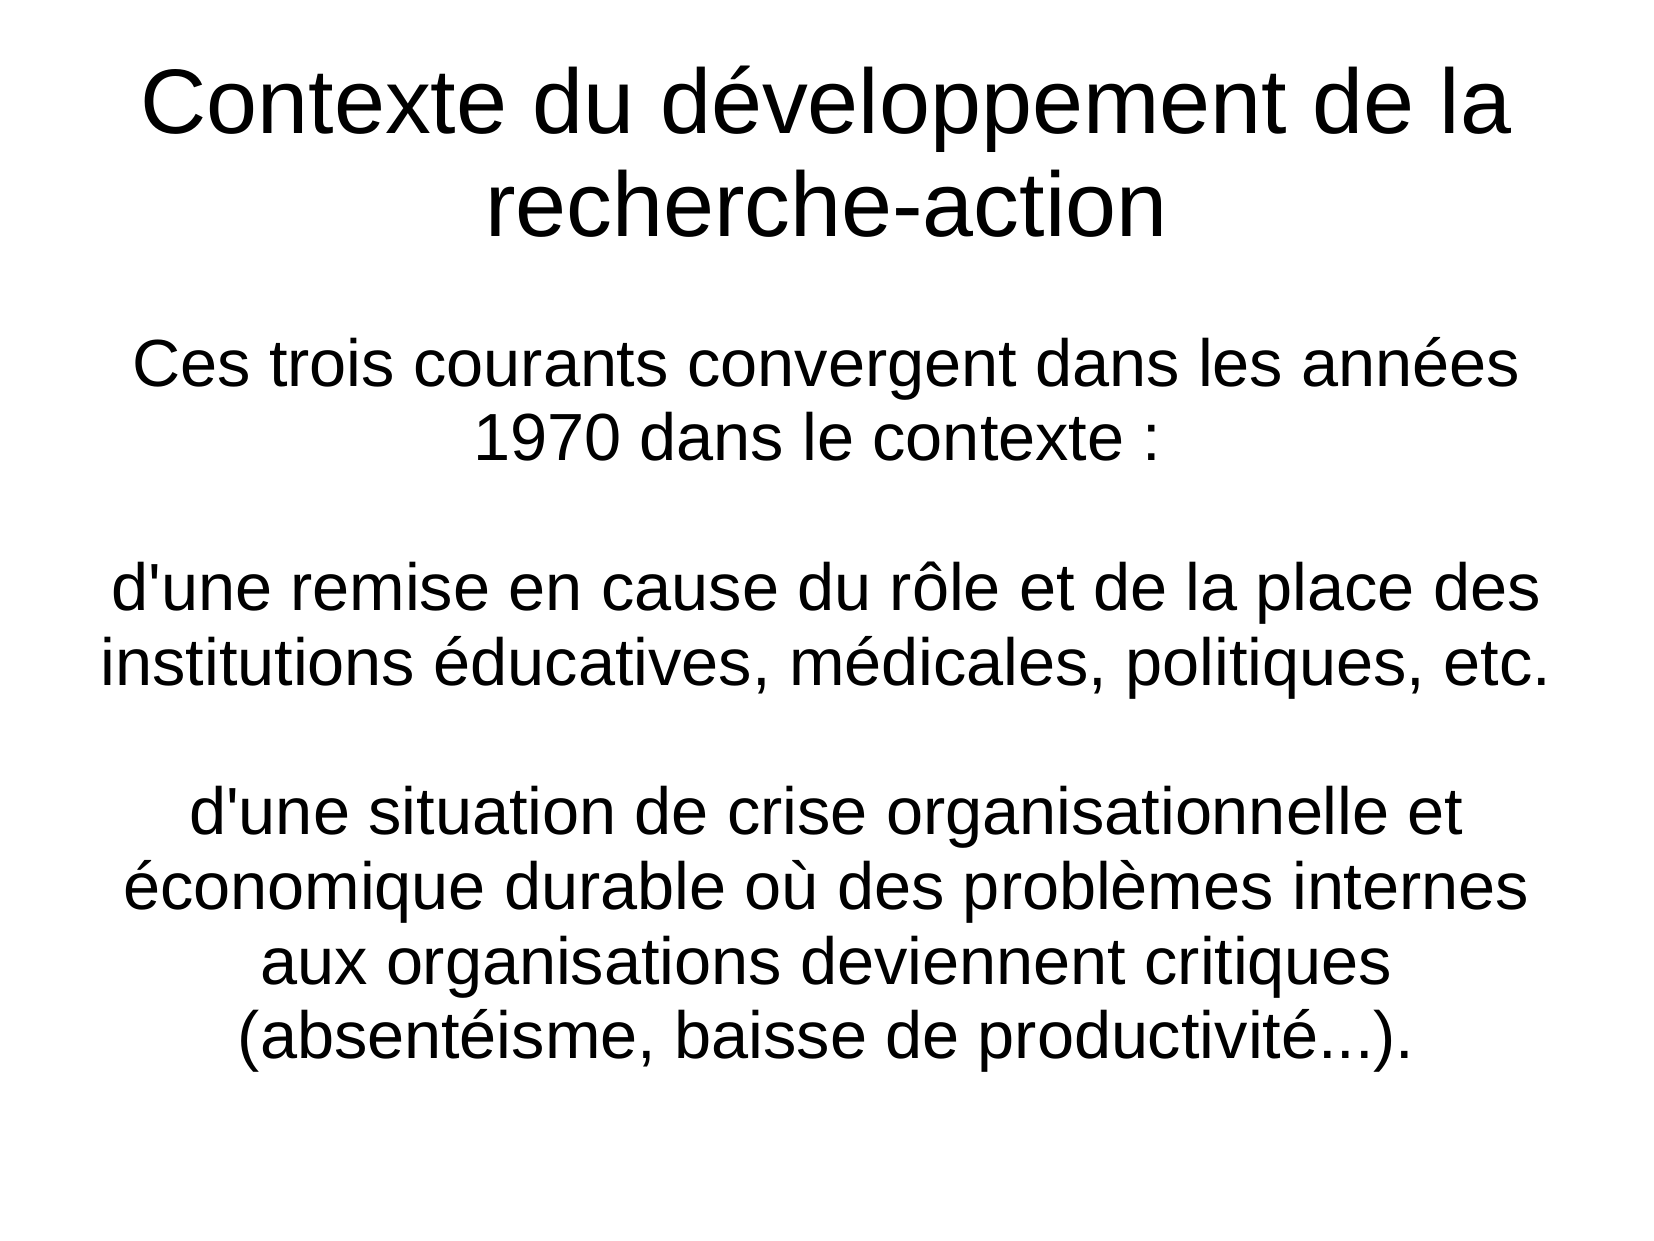

# Contexte du développement de la recherche-action
Ces trois courants convergent dans les années 1970 dans le contexte :
d'une remise en cause du rôle et de la place des institutions éducatives, médicales, politiques, etc.
d'une situation de crise organisationnelle et économique durable où des problèmes internes aux organisations deviennent critiques (absentéisme, baisse de productivité...).